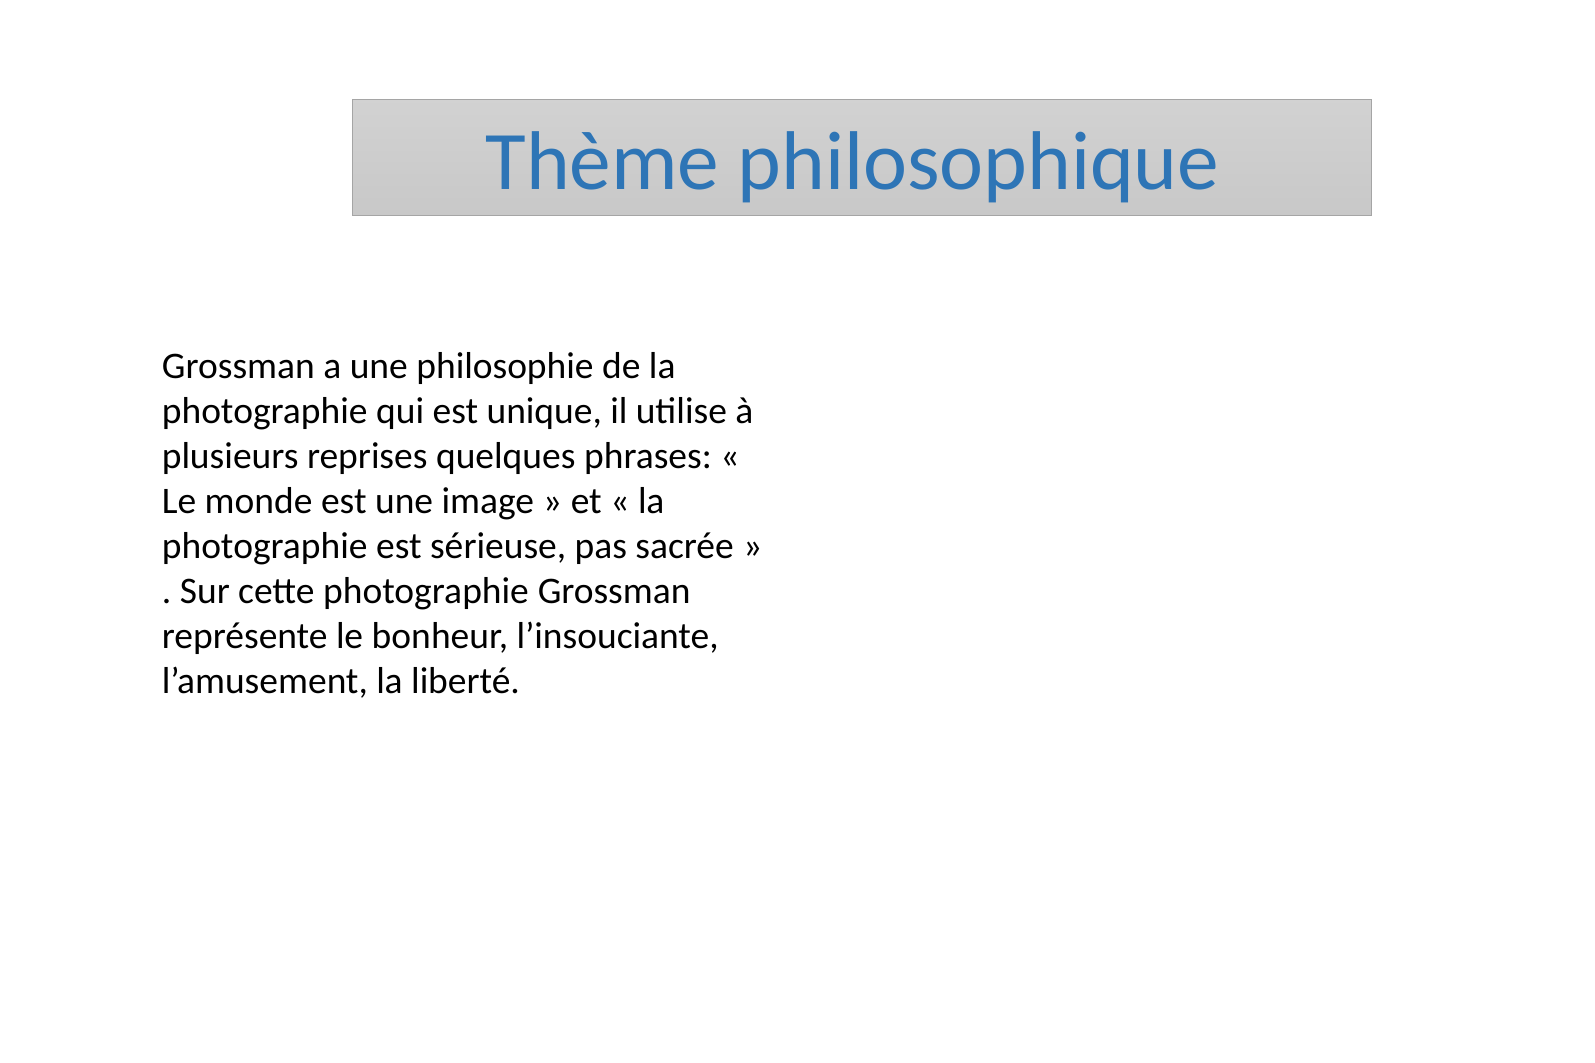

Thème philosophique
Grossman a une philosophie de la photographie qui est unique, il utilise à plusieurs reprises quelques phrases: «  Le monde est une image » et « la photographie est sérieuse, pas sacrée » . Sur cette photographie Grossman représente le bonheur, l’insouciante, l’amusement, la liberté.